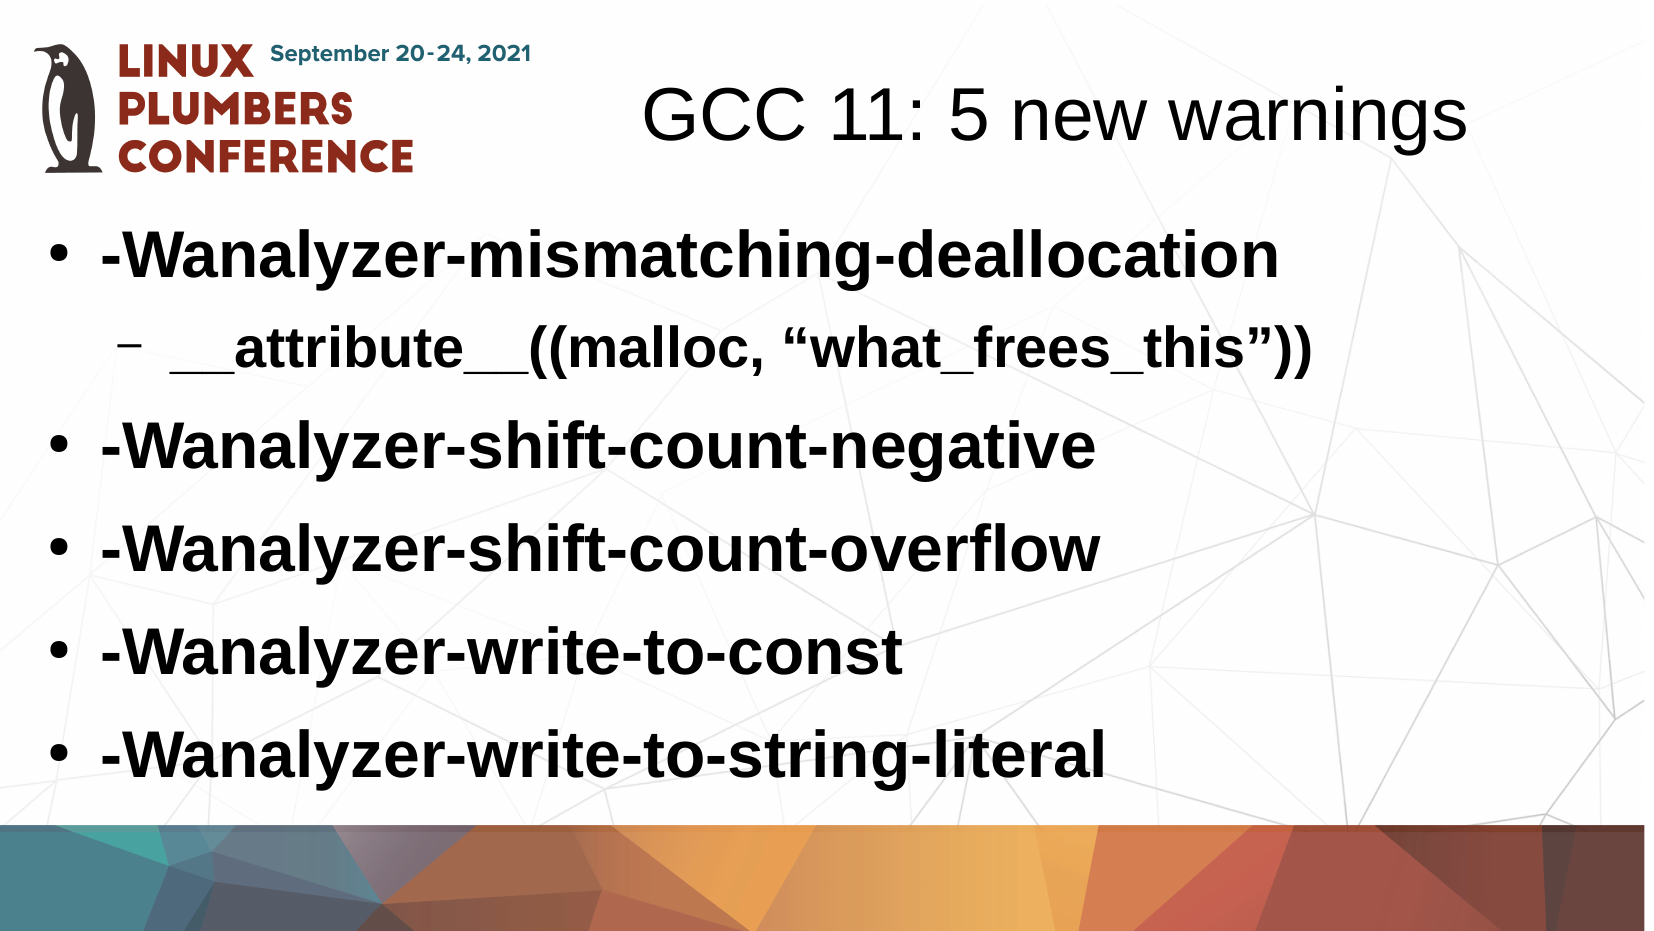

# GCC 11: 5 new warnings
-Wanalyzer-mismatching-deallocation
__attribute__((malloc, “what_frees_this”))
-Wanalyzer-shift-count-negative
-Wanalyzer-shift-count-overflow
-Wanalyzer-write-to-const
-Wanalyzer-write-to-string-literal